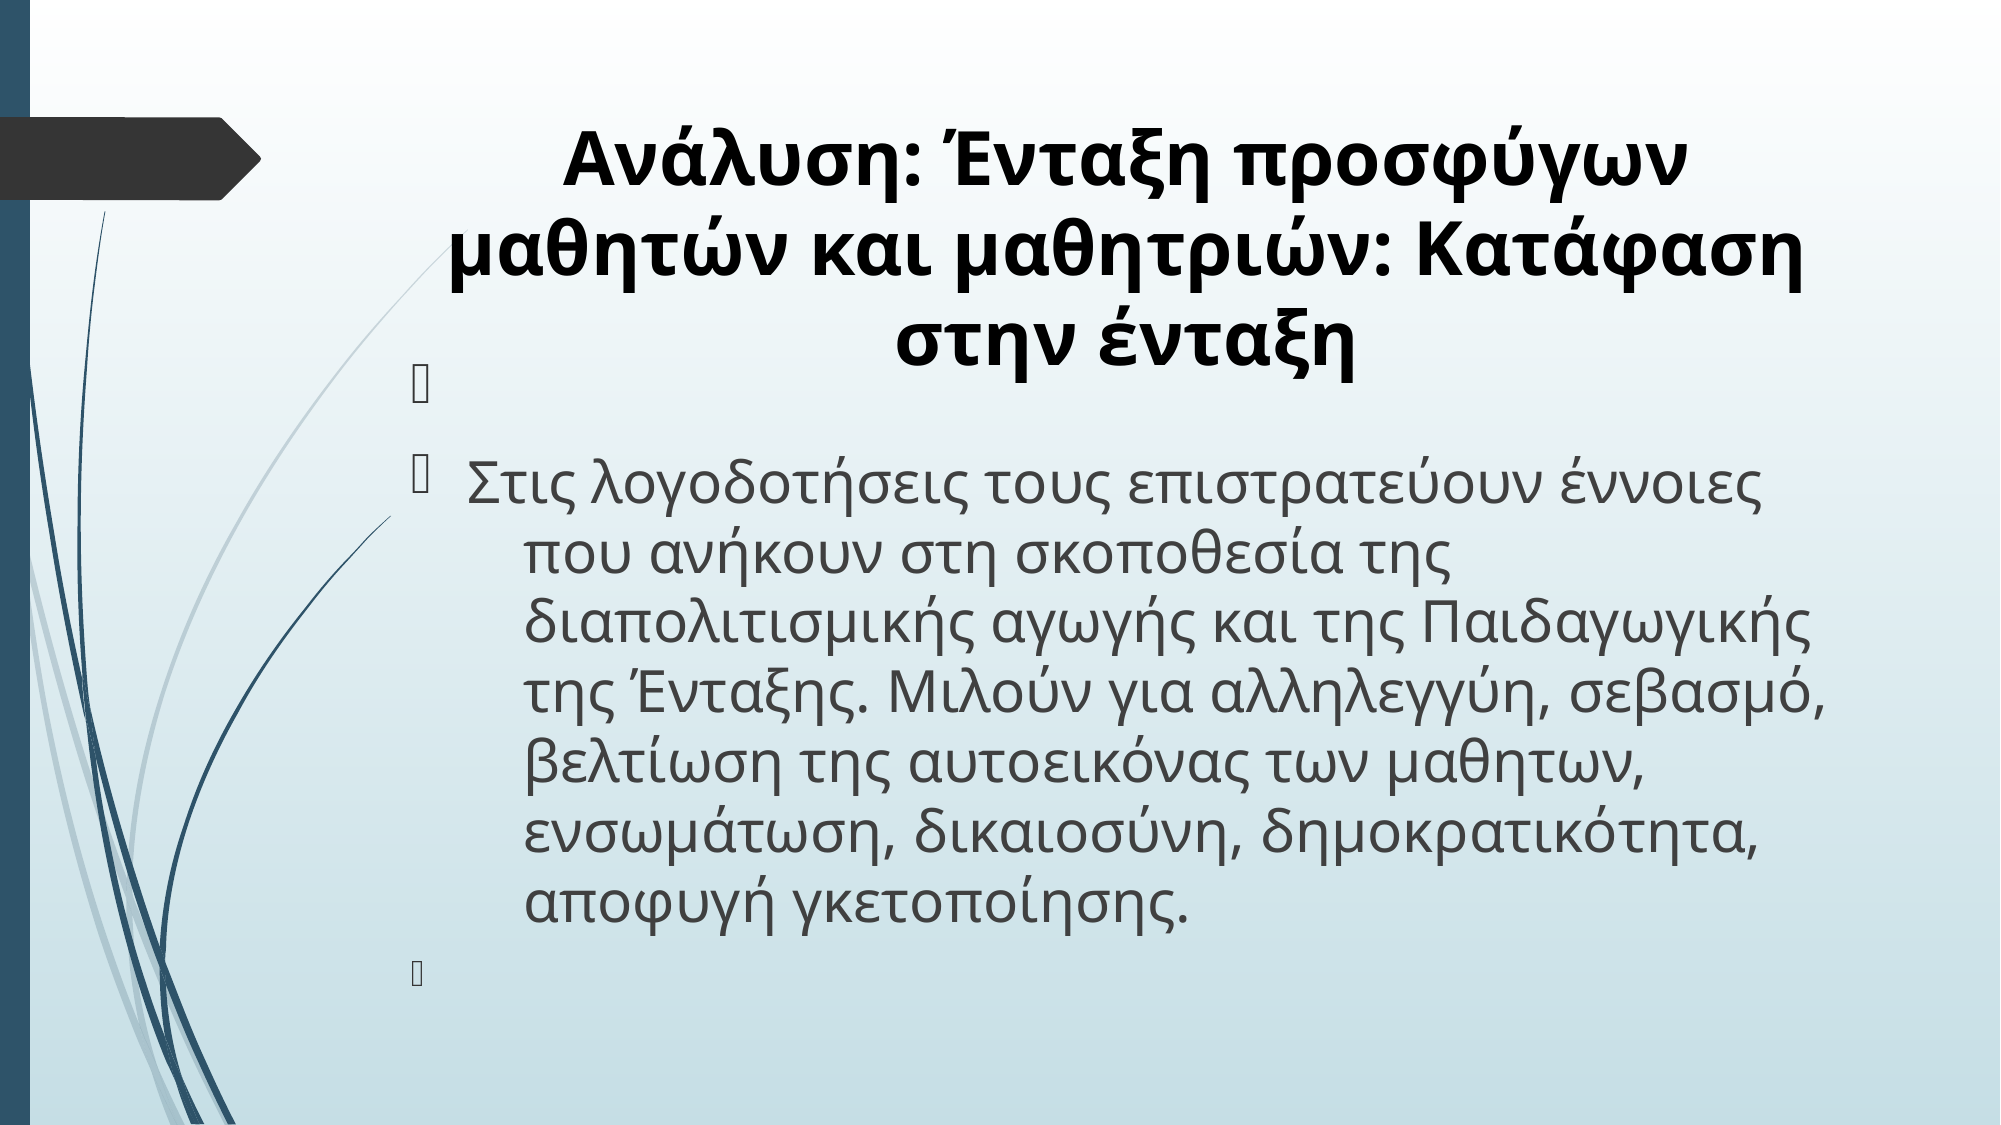

# Ανάλυση: Ένταξη προσφύγων μαθητών και μαθητριών: Κατάφαση στην ένταξη
Στις λογοδοτήσεις τους επιστρατεύουν έννοιες που ανήκουν στη σκοποθεσία της διαπολιτισμικής αγωγής και της Παιδαγωγικής της Ένταξης. Μιλούν για αλληλεγγύη, σεβασμό, βελτίωση της αυτοεικόνας των μαθητων, ενσωμάτωση, δικαιοσύνη, δημοκρατικότητα, αποφυγή γκετοποίησης.